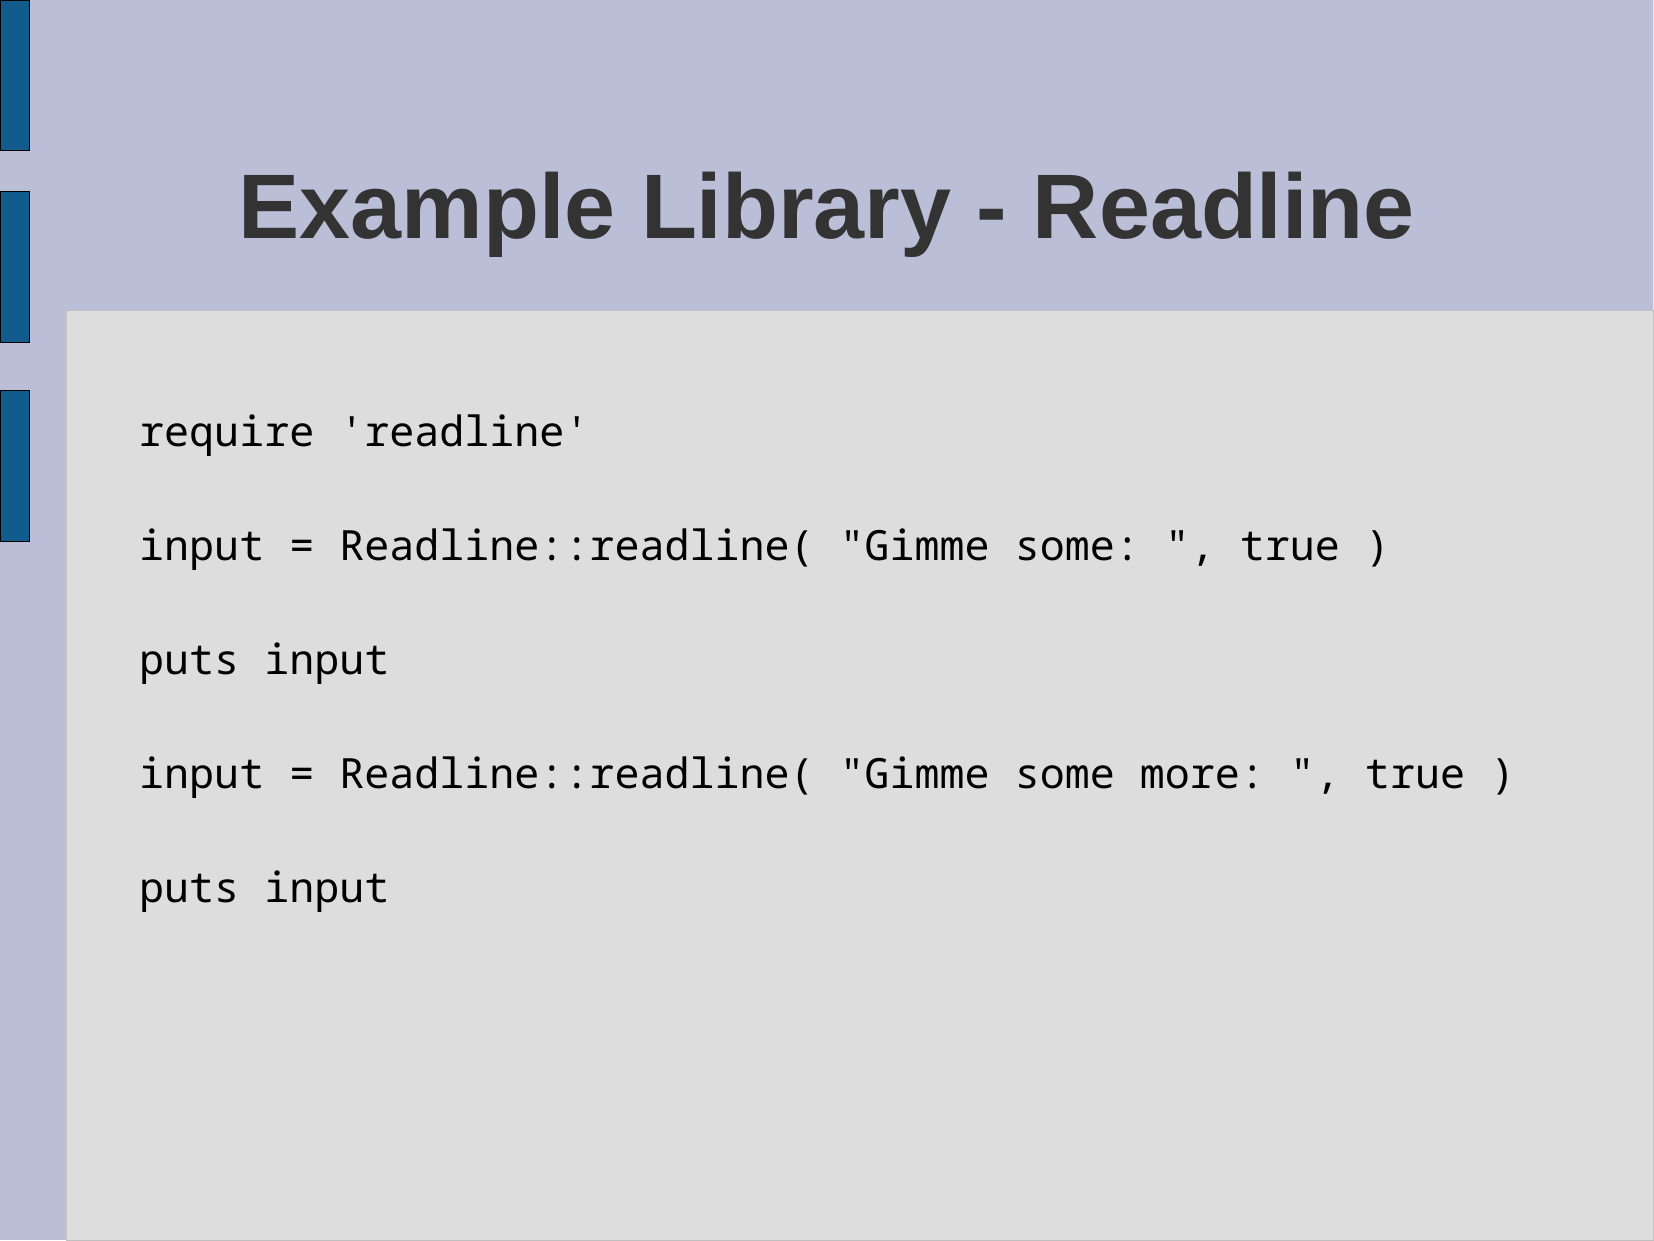

#
Example Library - Readline
require 'readline'
input = Readline::readline( "Gimme some: ", true )
puts input
input = Readline::readline( "Gimme some more: ", true )
puts input